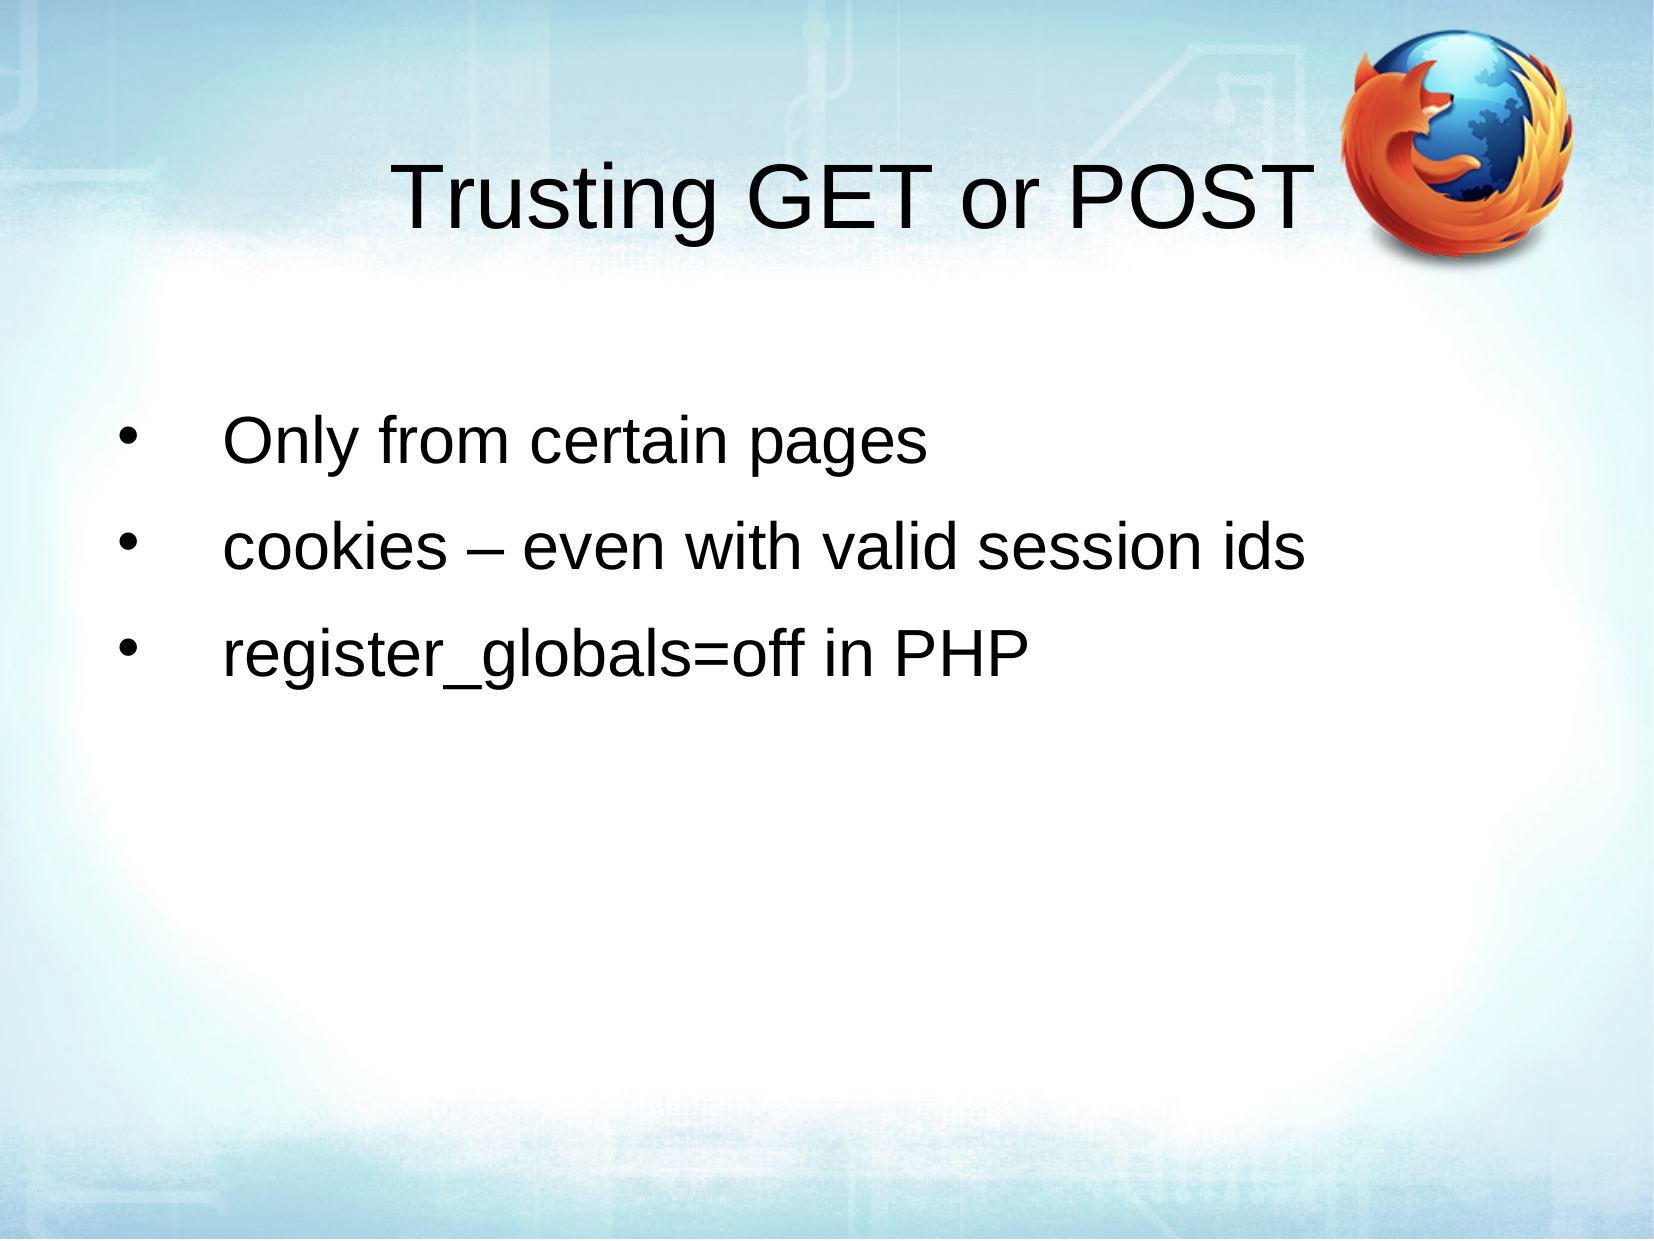

# Trusting GET or POST
Only from certain pages
cookies – even with valid session ids
register_globals=off in PHP